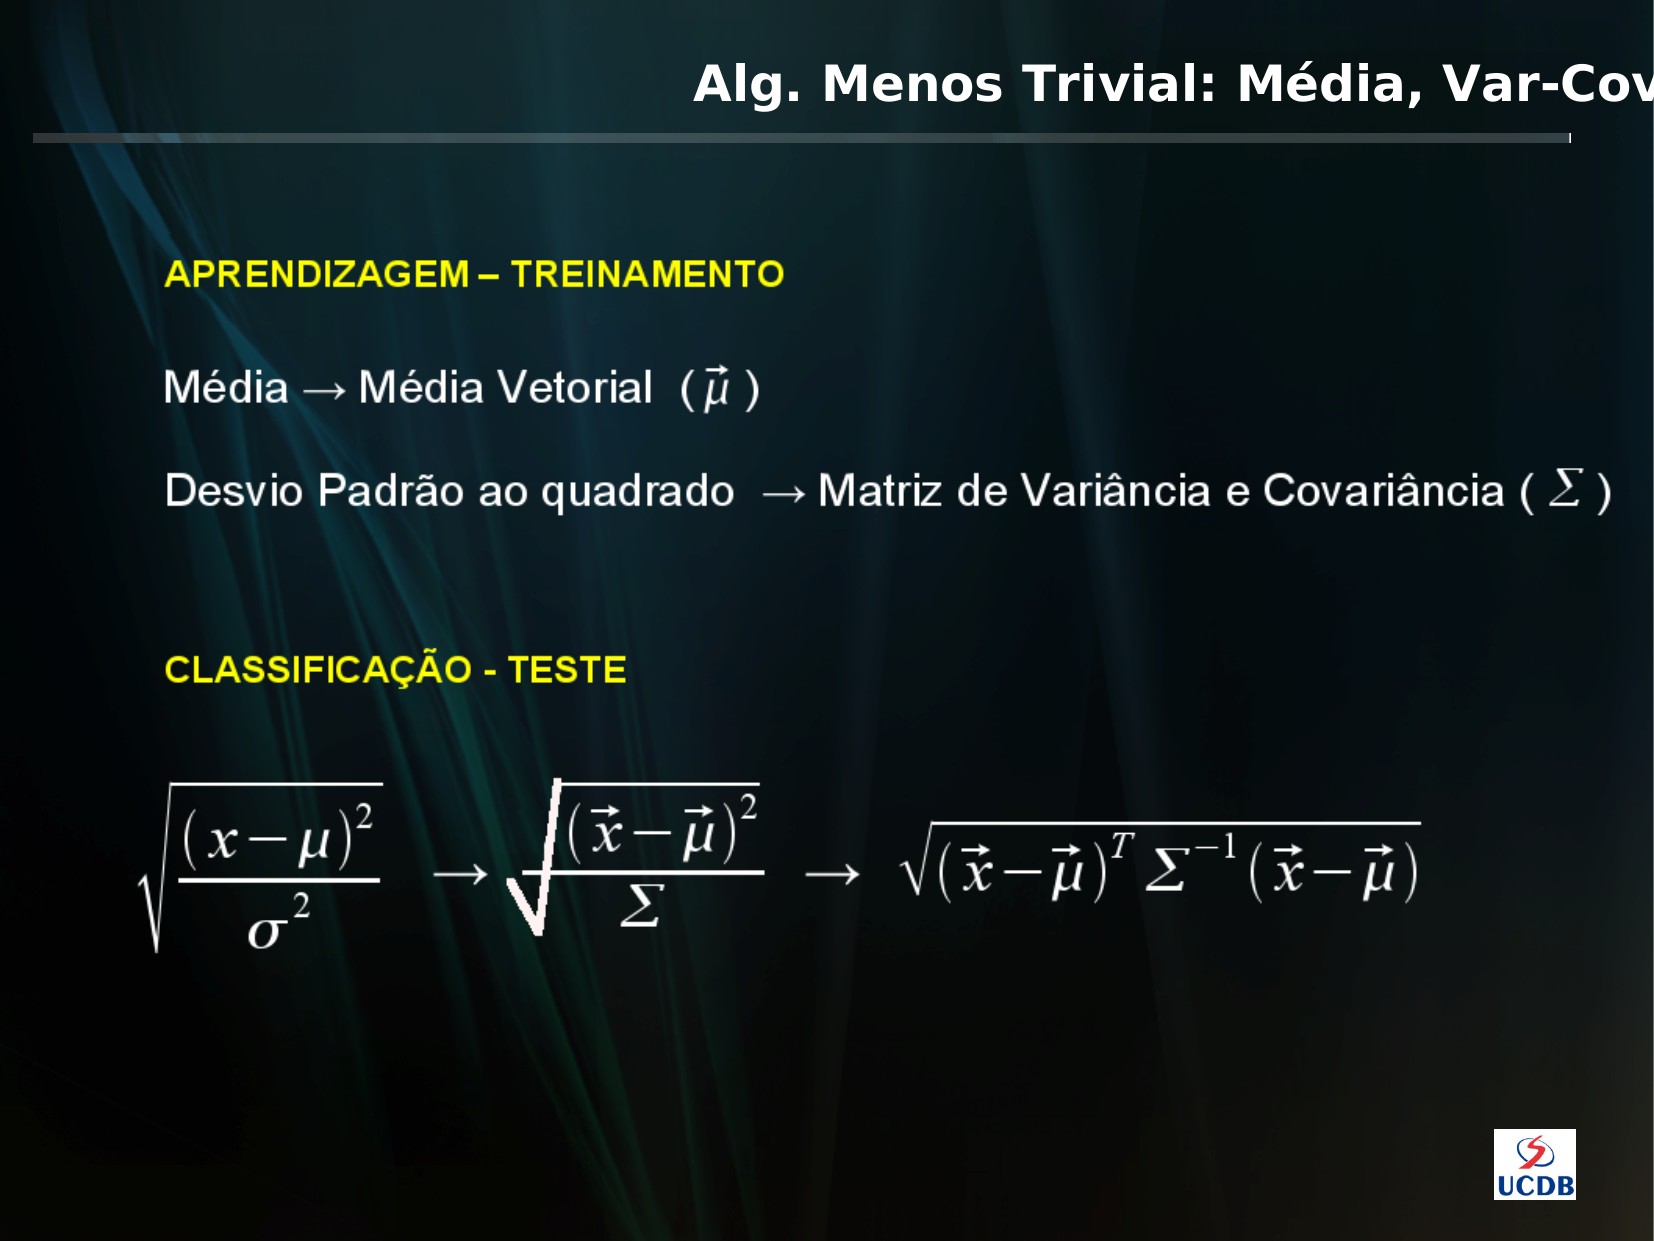

Alg. Menos Trivial: Média, Var-Covar e Mahalanobis